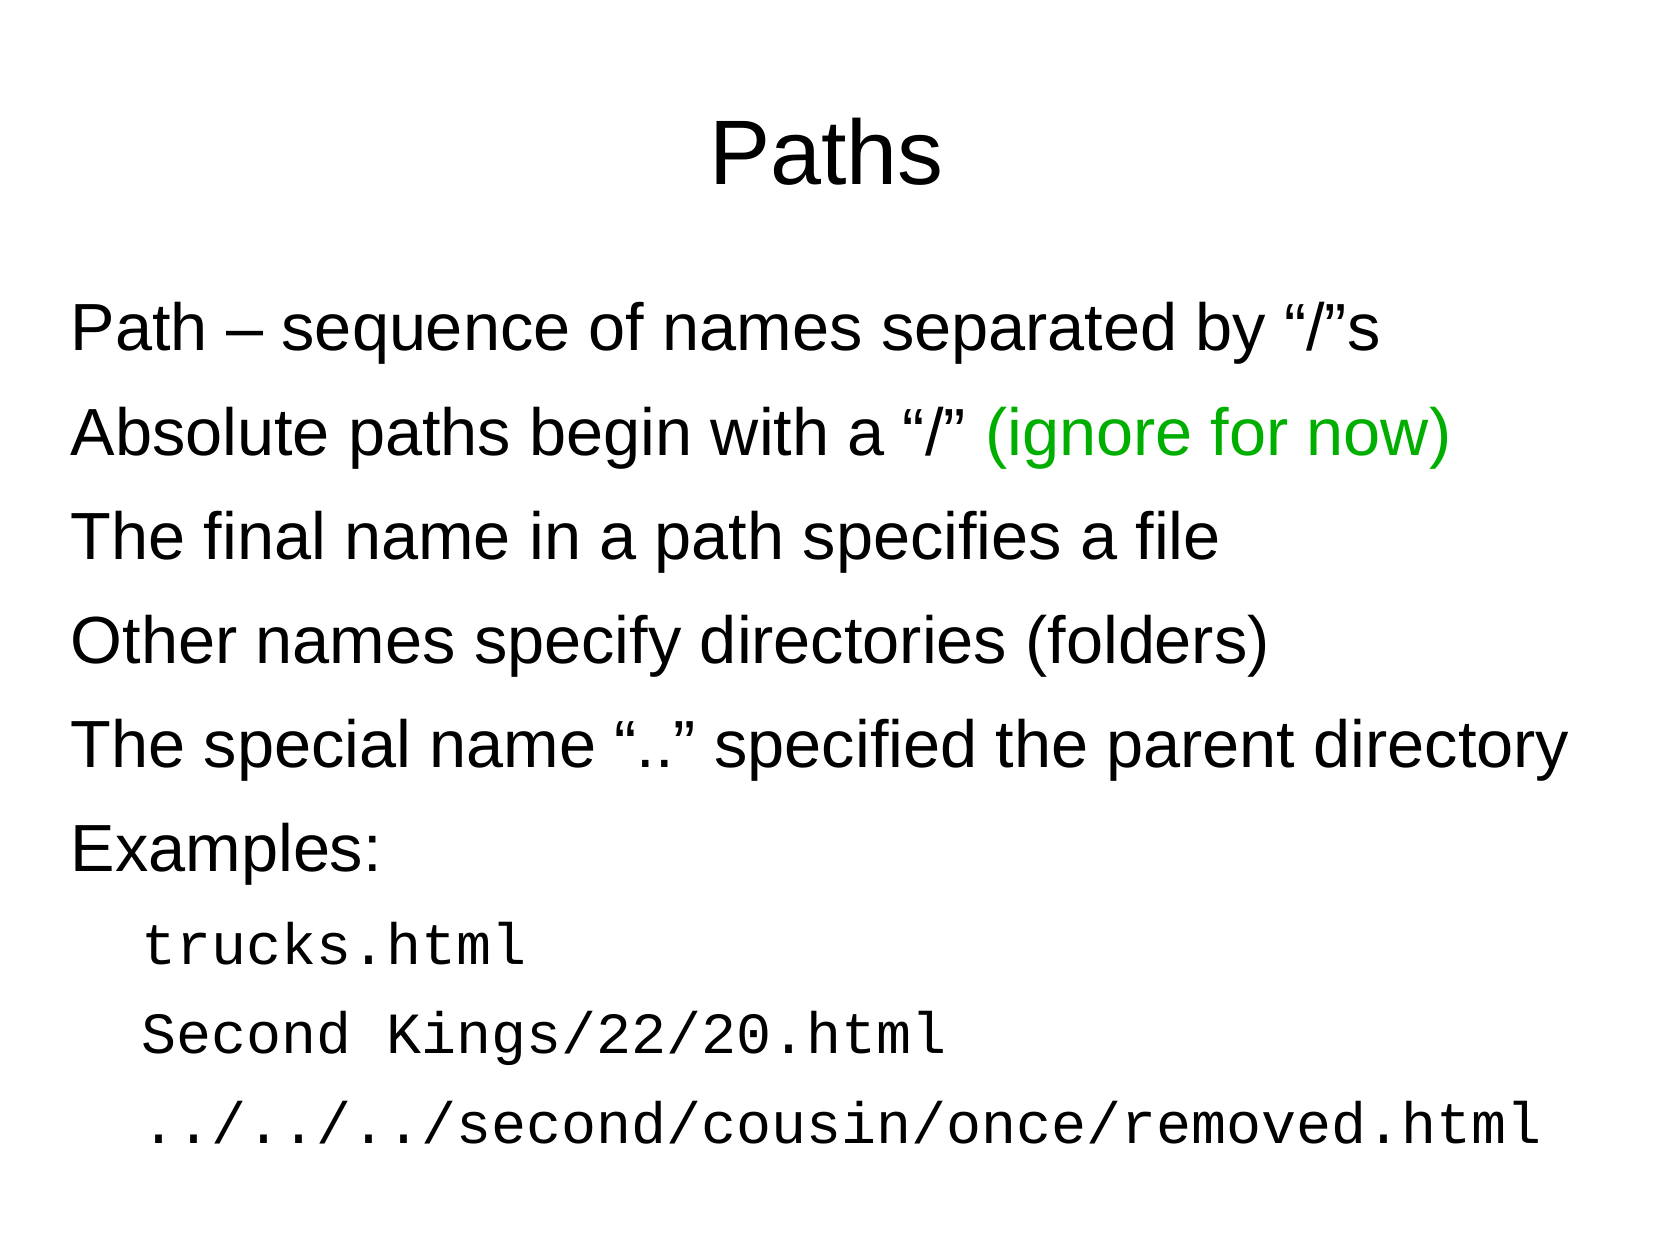

# Paths
Path – sequence of names separated by “/”s
Absolute paths begin with a “/” (ignore for now)
The final name in a path specifies a file
Other names specify directories (folders)
The special name “..” specified the parent directory
Examples:
trucks.html
Second Kings/22/20.html
../../../second/cousin/once/removed.html